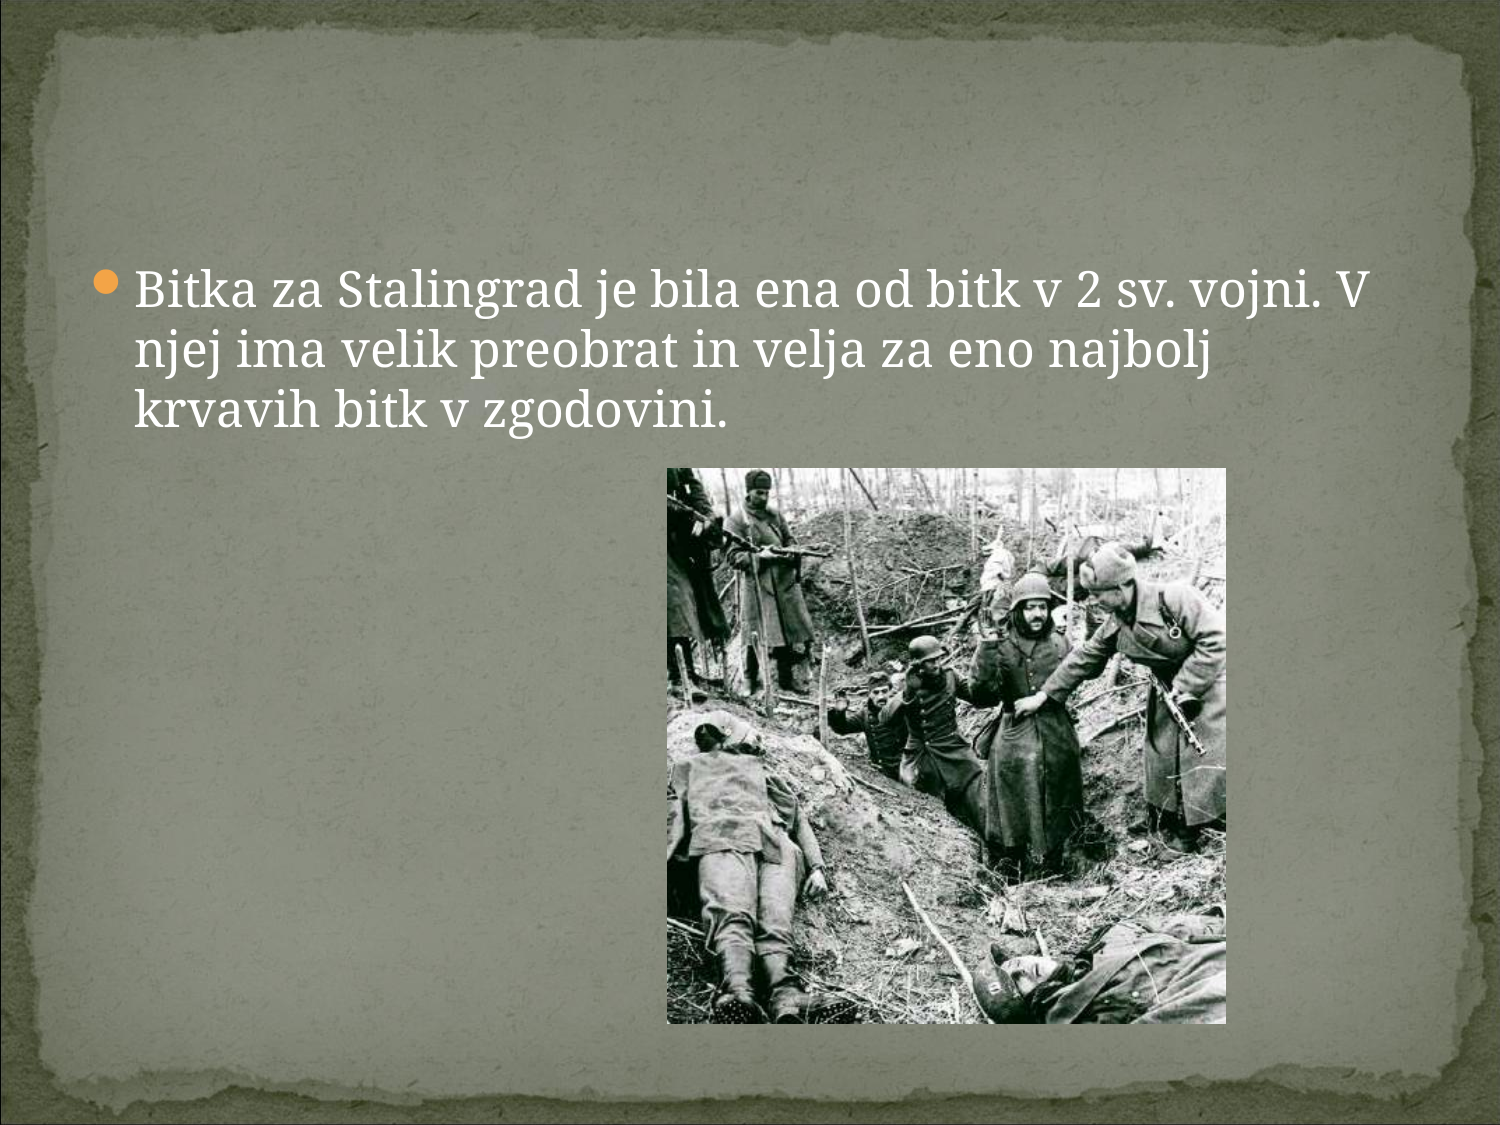

# Bitka za Stalingrad je bila ena od bitk v 2 sv. vojni. V njej ima velik preobrat in velja za eno najbolj krvavih bitk v zgodovini.